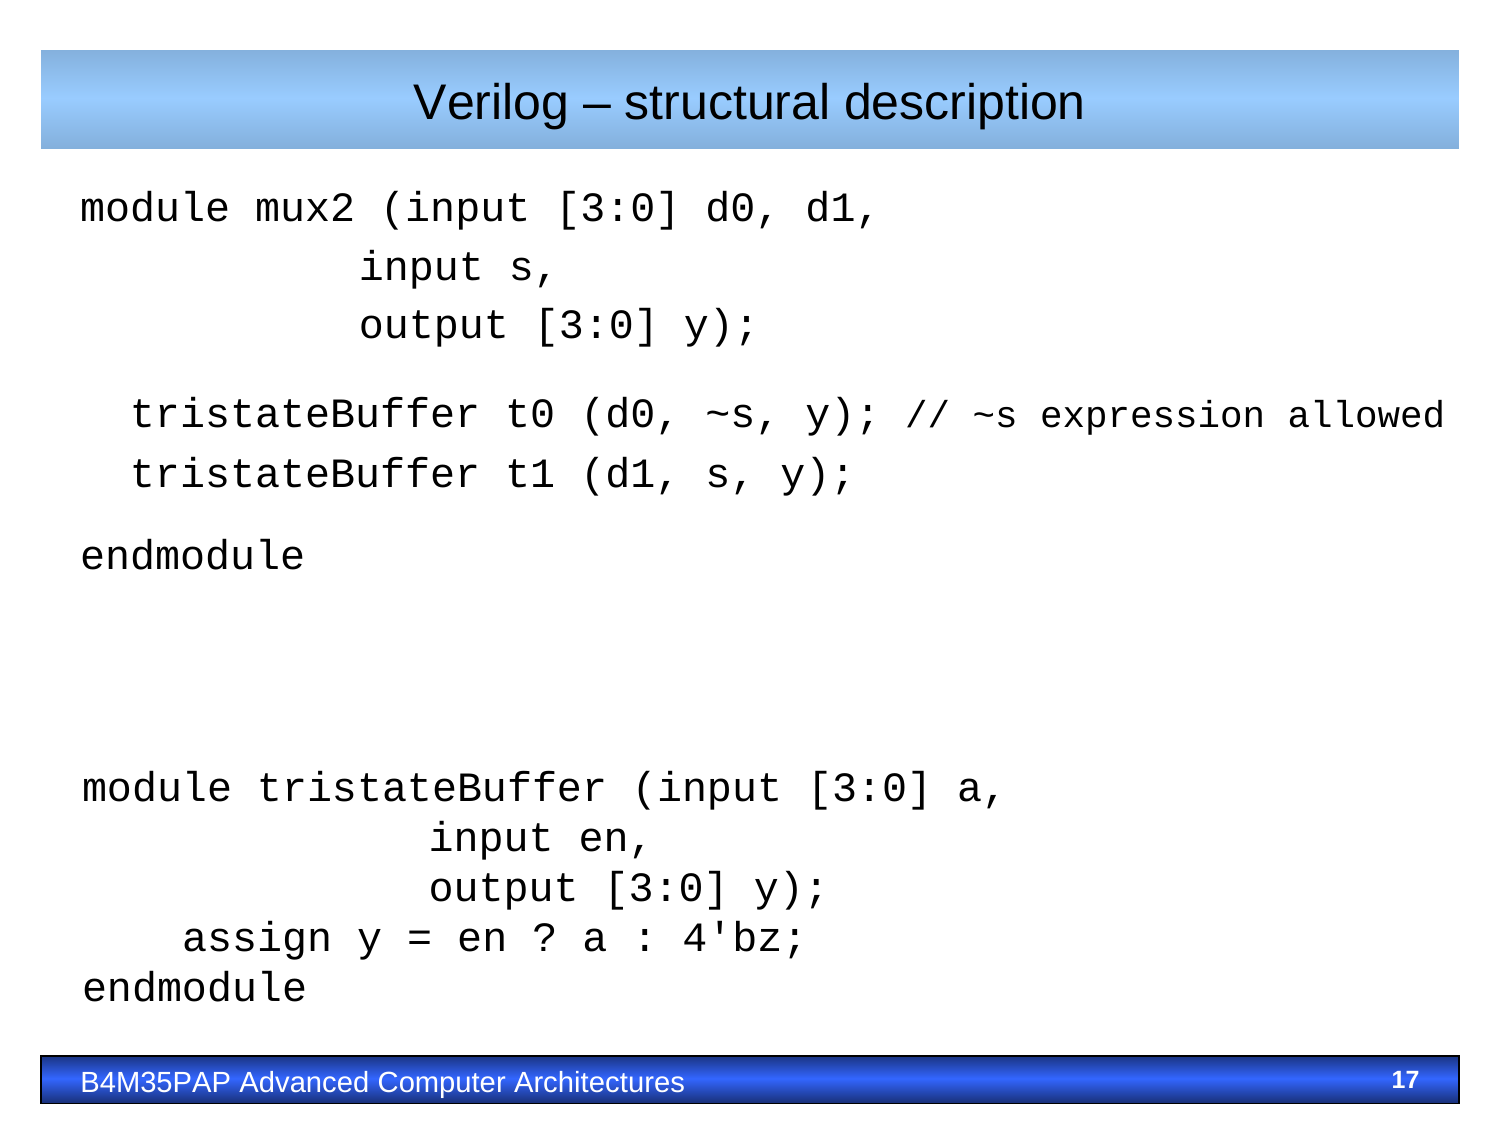

# Verilog – structural description
module mux2 (input [3:0] d0, d1,
			 input s,
			 output [3:0] y);
 tristateBuffer t0 (d0, ~s, y); // ~s expression allowed
 tristateBuffer t1 (d1, s, y);
endmodule
module tristateBuffer (input [3:0] a,
			 input en,
			 output [3:0] y);
 assign y = en ? a : 4'bz;
endmodule